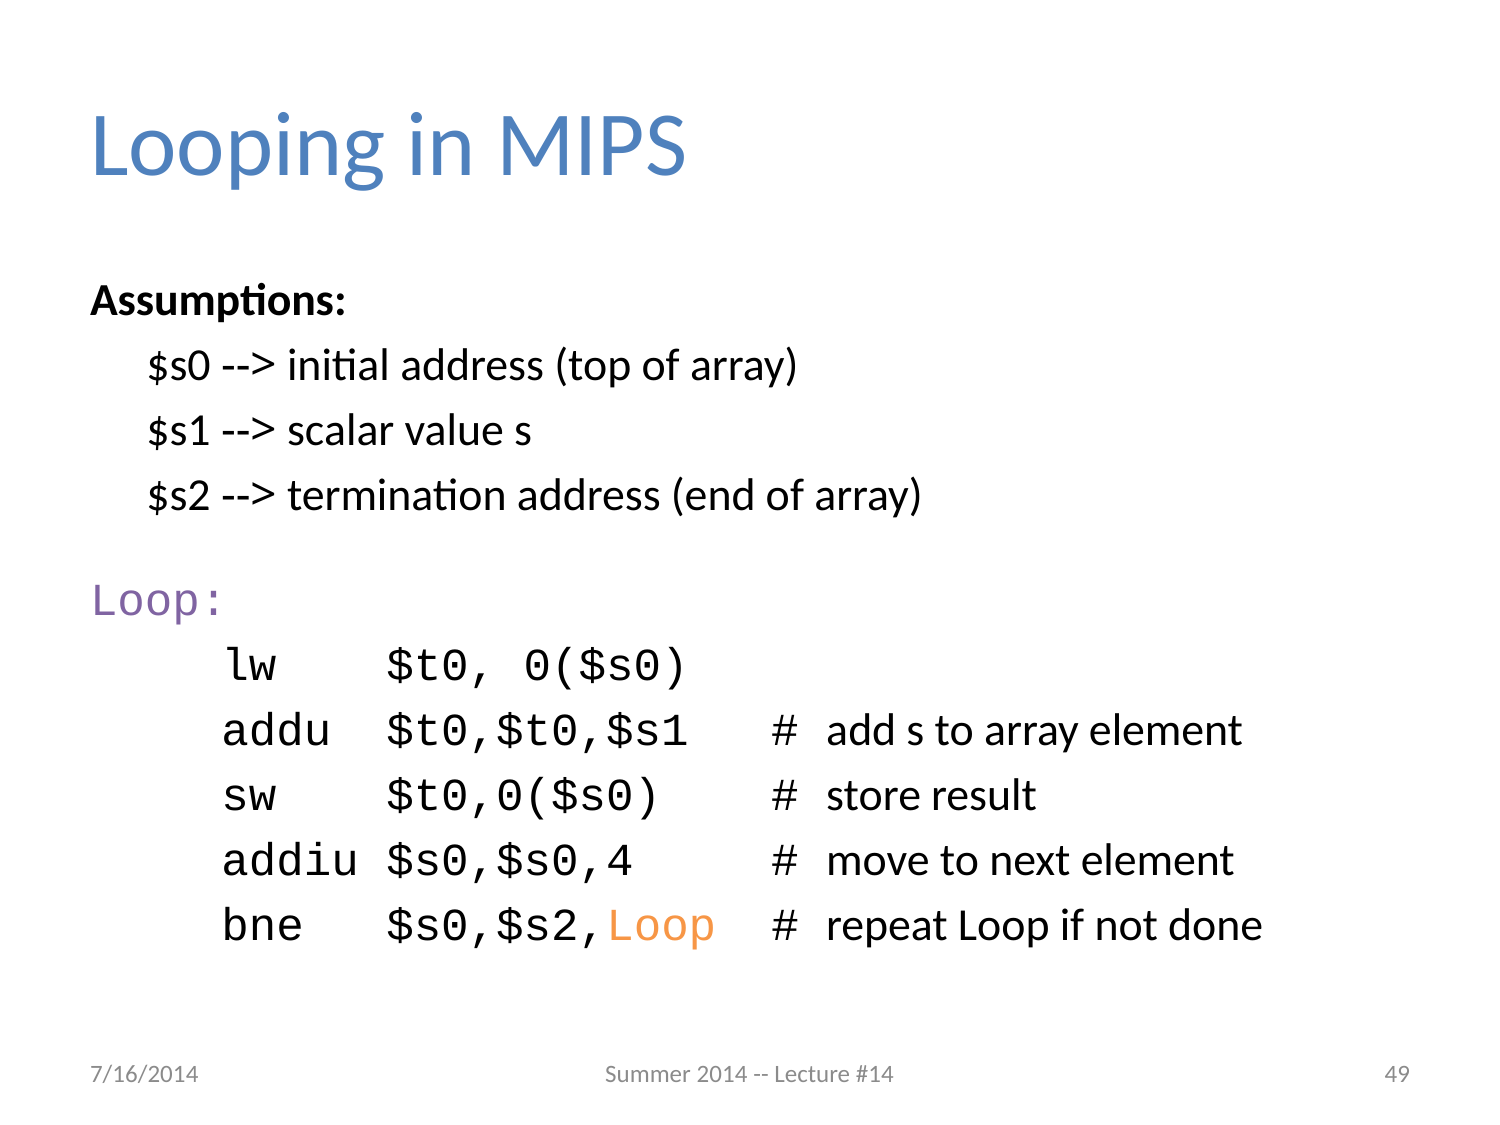

# Looping in MIPS
Assumptions:
	$s0 --> initial address (top of array)
	$s1 --> scalar value s
	$s2 --> termination address (end of array)
Loop:
		lw $t0, 0($s0)
		addu $t0,$t0,$s1 # add s to array element
		sw $t0,0($s0) # store result
		addiu $s0,$s0,4 # move to next element
		bne $s0,$s2,Loop # repeat Loop if not done
7/16/2014
Summer 2014 -- Lecture #14